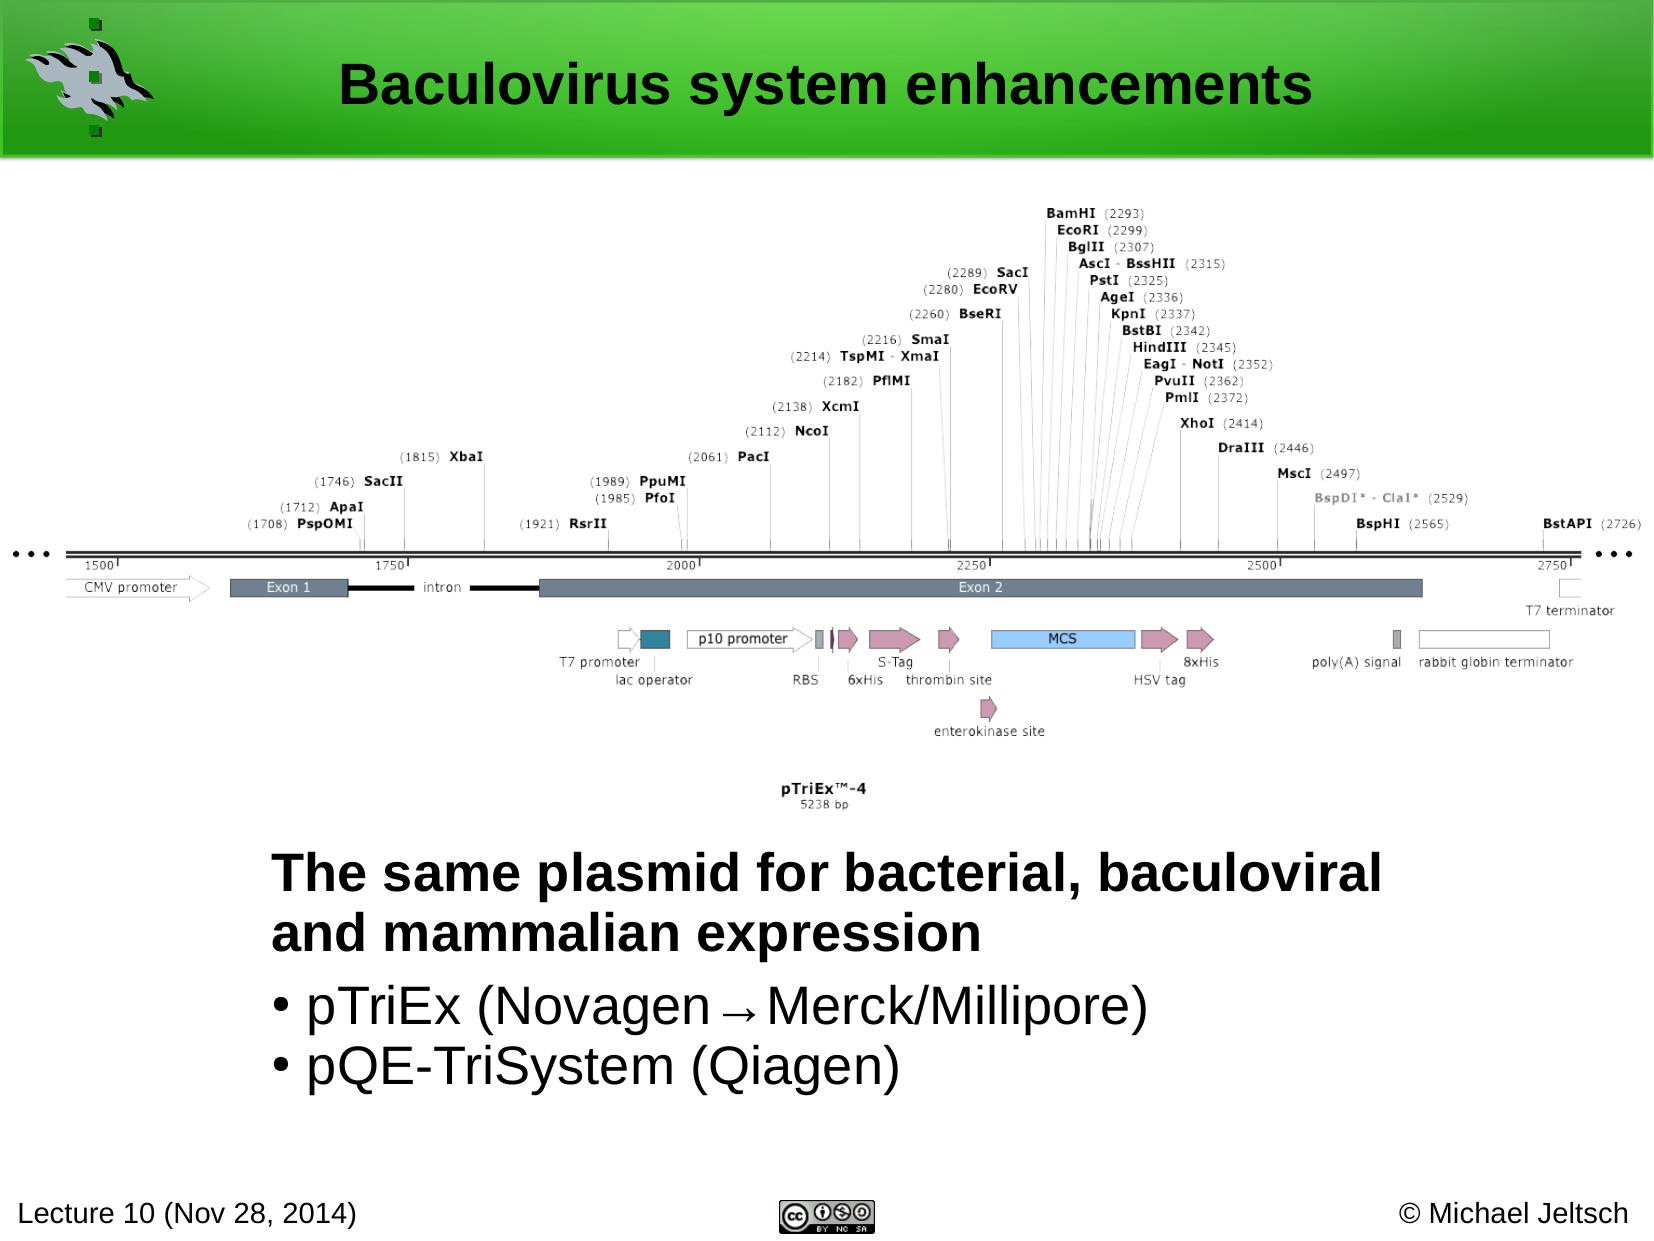

# Baculovirus system enhancements
The same plasmid for bacterial, baculoviral
and mammalian expression
pTriEx (Novagen→Merck/Millipore)
pQE-TriSystem (Qiagen)